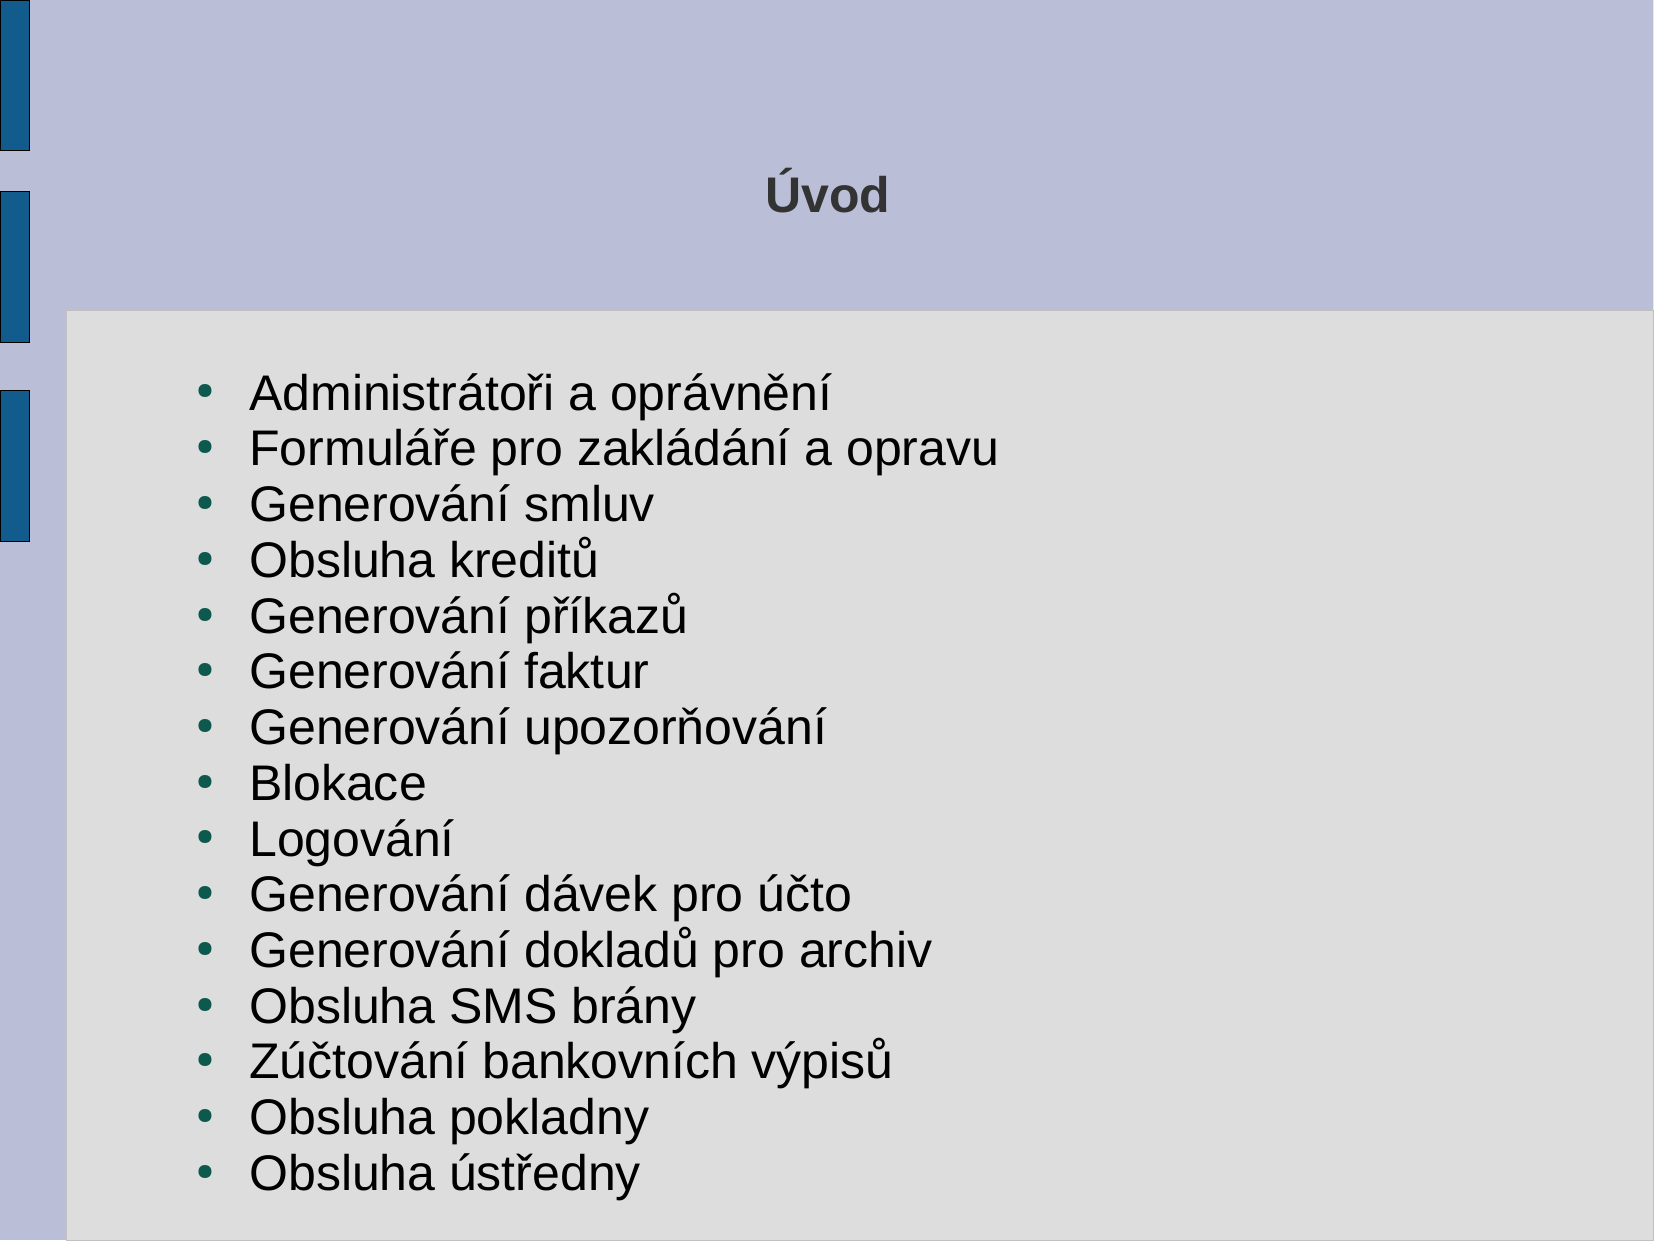

# Úvod
Administrátoři a oprávnění
Formuláře pro zakládání a opravu
Generování smluv
Obsluha kreditů
Generování příkazů
Generování faktur
Generování upozorňování
Blokace
Logování
Generování dávek pro účto
Generování dokladů pro archiv
Obsluha SMS brány
Zúčtování bankovních výpisů
Obsluha pokladny
Obsluha ústředny